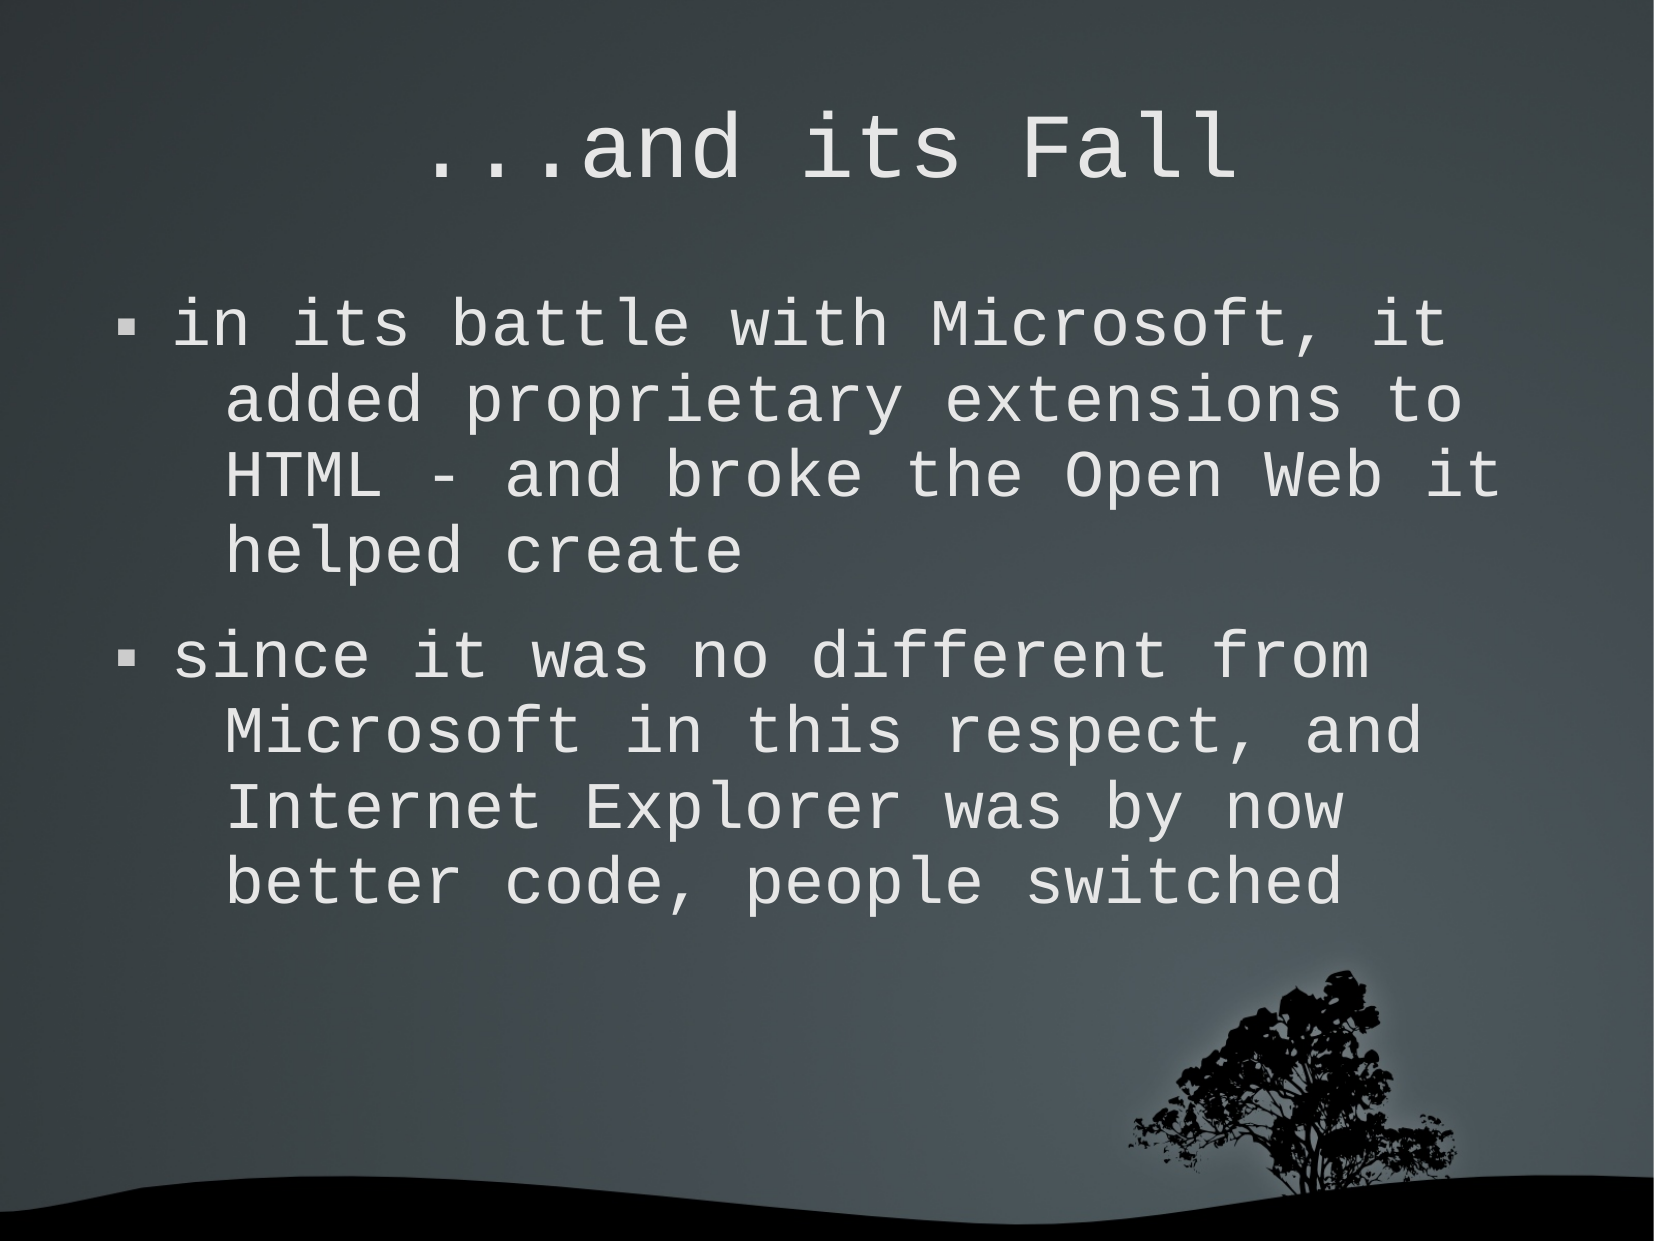

# ...and its Fall
in its battle with Microsoft, it added proprietary extensions to HTML - and broke the Open Web it helped create
since it was no different from Microsoft in this respect, and Internet Explorer was by now better code, people switched